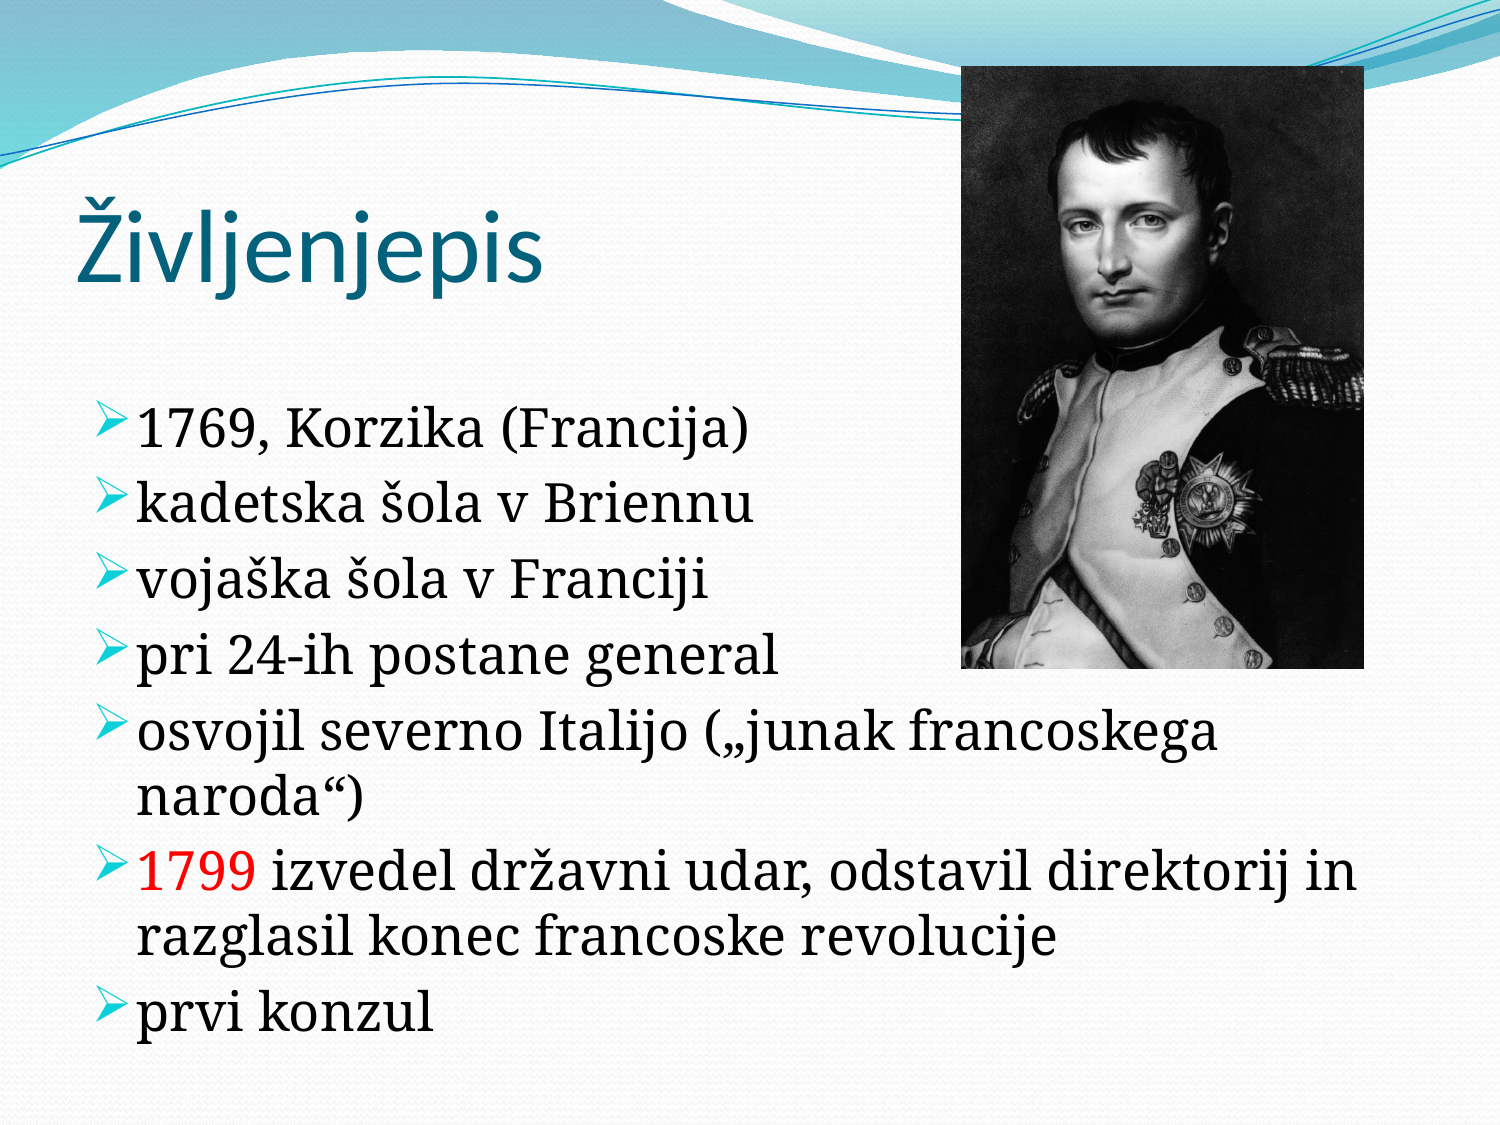

# Življenjepis
1769, Korzika (Francija)
kadetska šola v Briennu
vojaška šola v Franciji
pri 24-ih postane general
osvojil severno Italijo („junak francoskega naroda“)
1799 izvedel državni udar, odstavil direktorij in razglasil konec francoske revolucije
prvi konzul